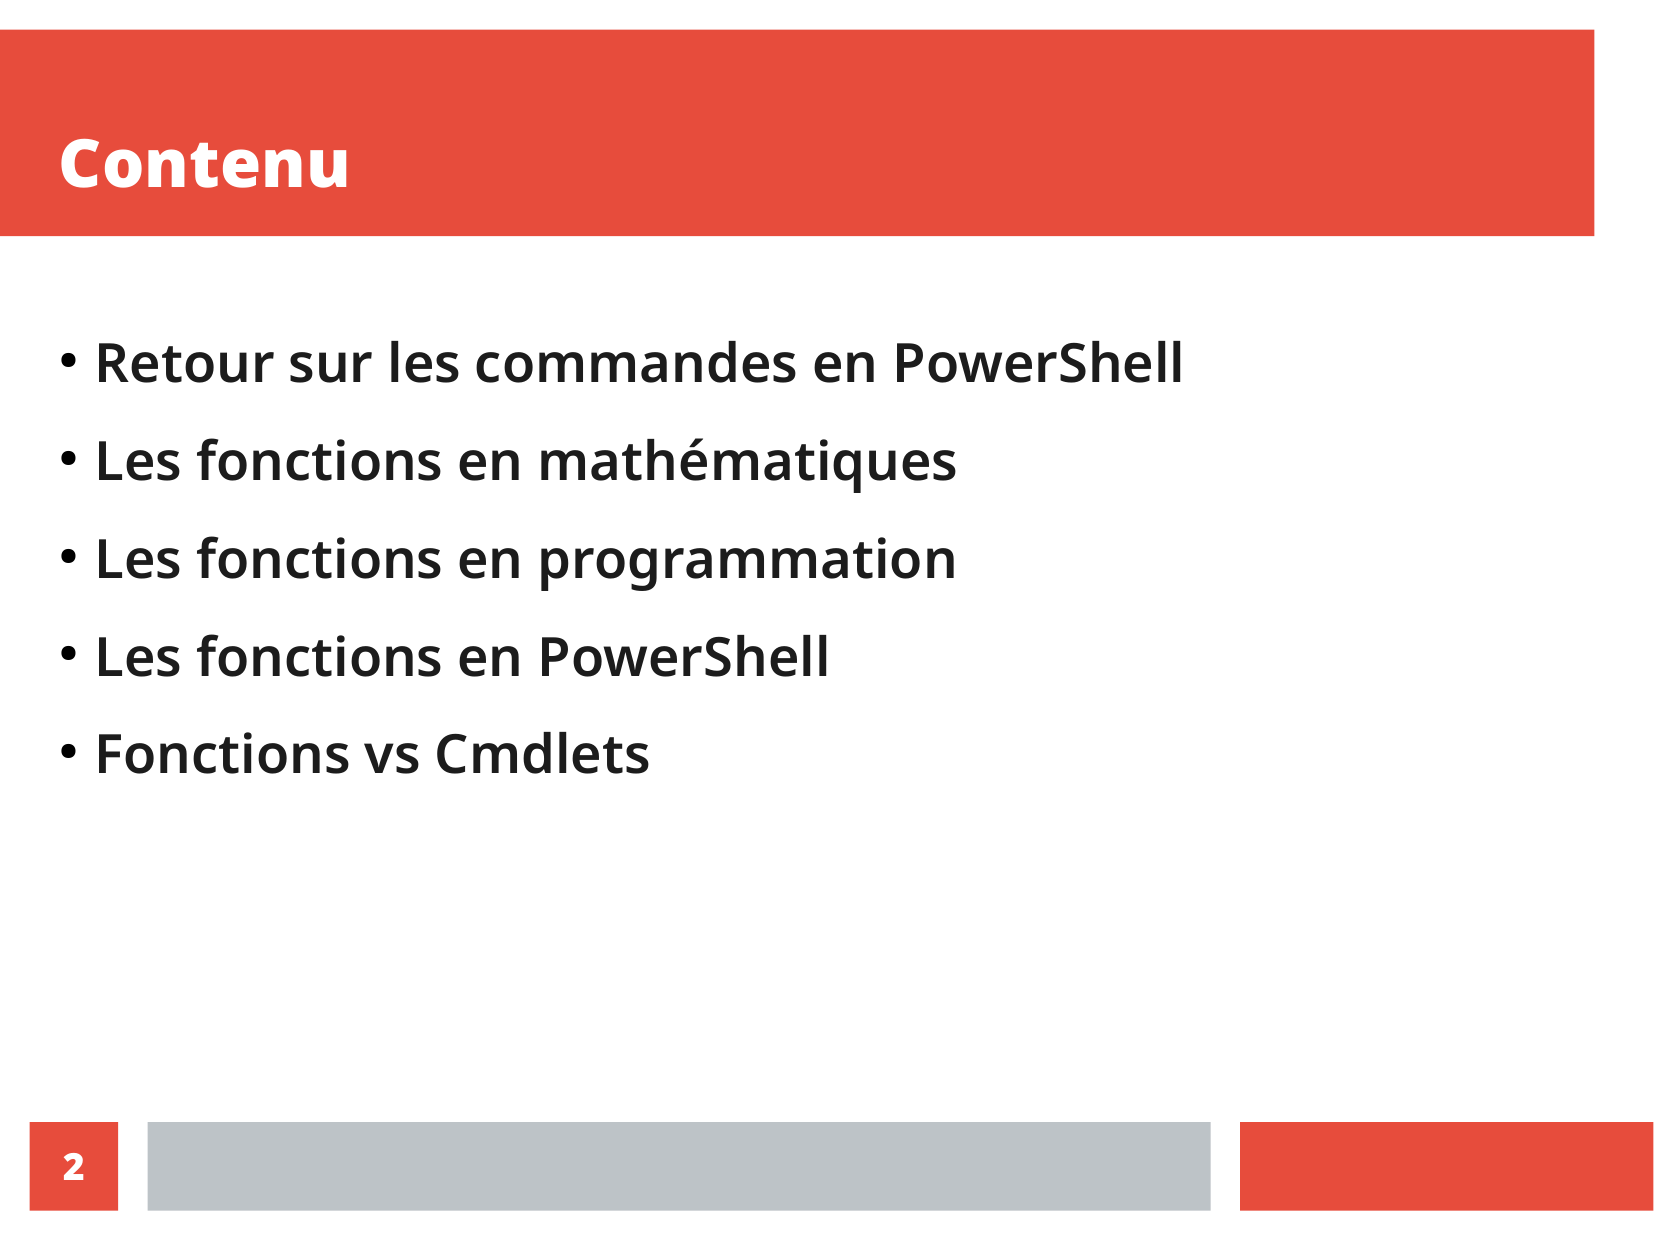

# Contenu
Retour sur les commandes en PowerShell
Les fonctions en mathématiques
Les fonctions en programmation
Les fonctions en PowerShell
Fonctions vs Cmdlets
2